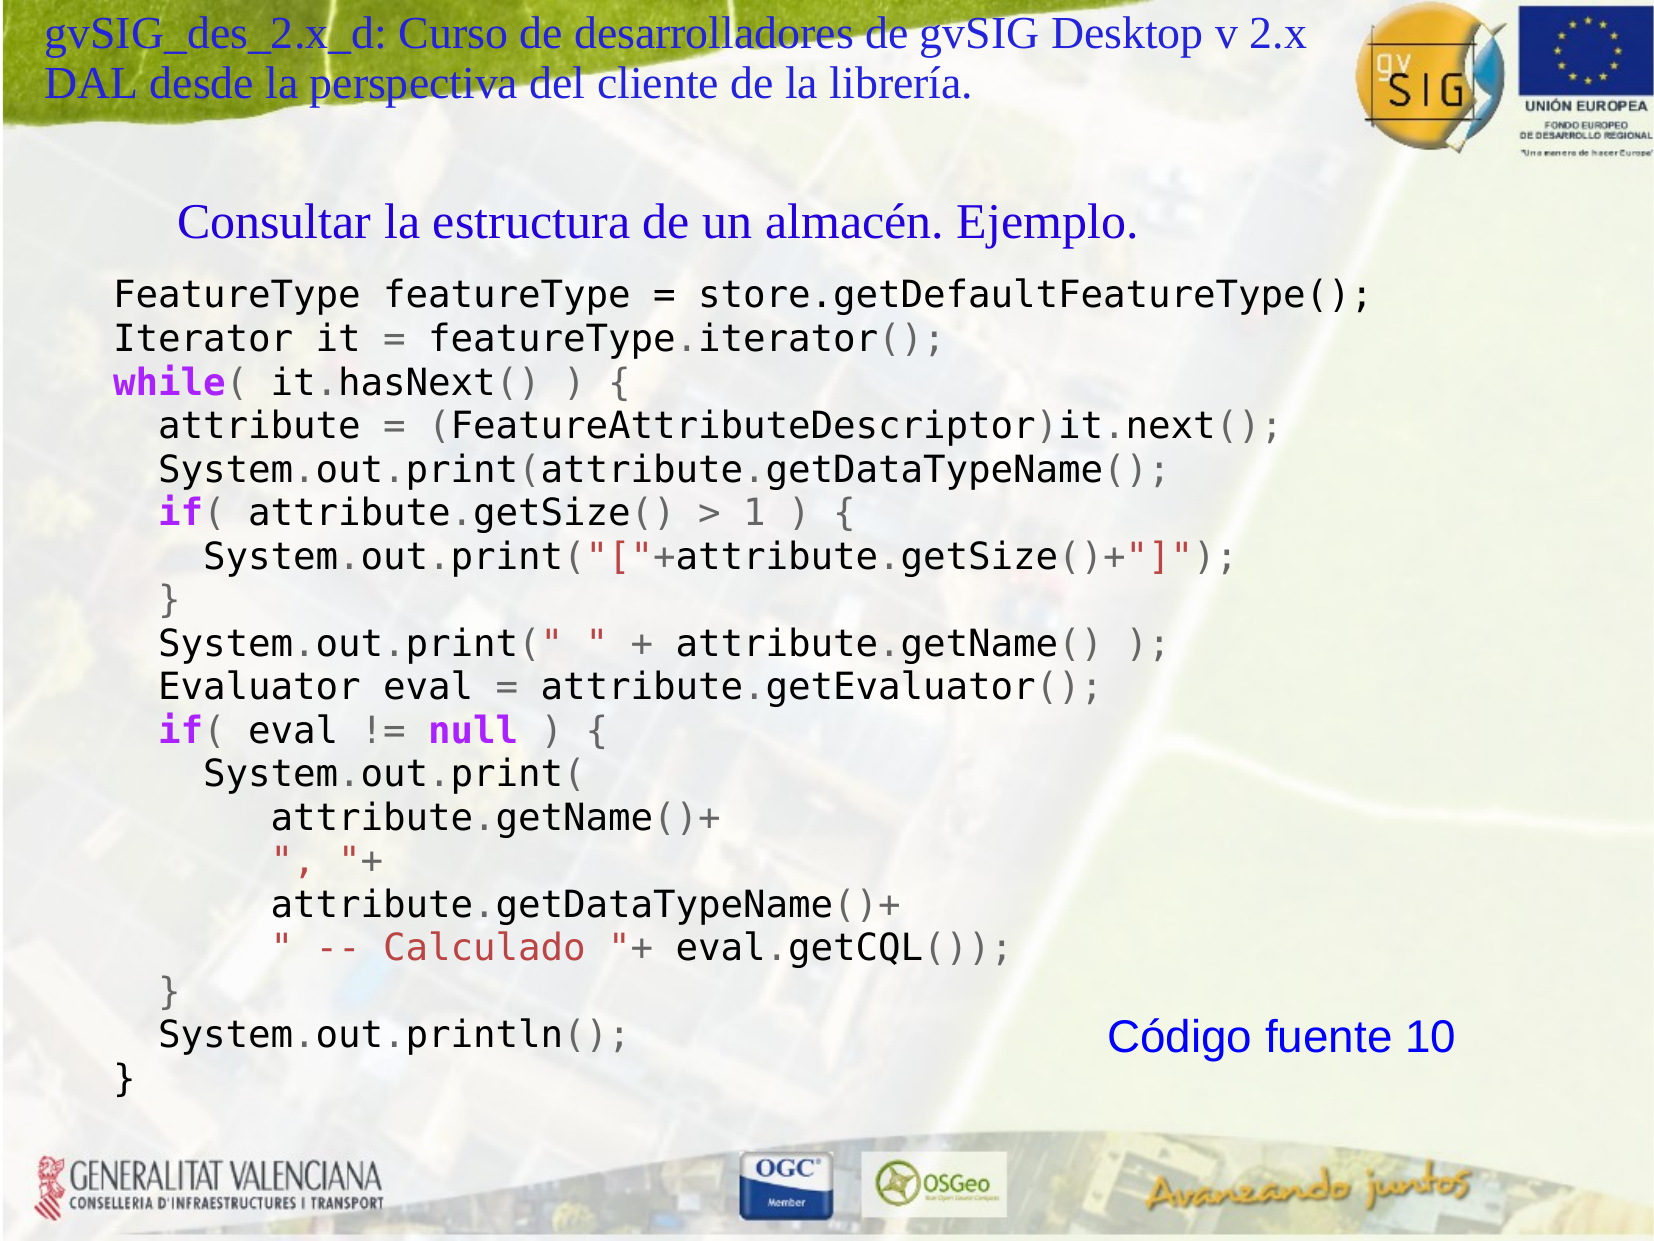

# Consultar la estructura de un almacén. Ejemplo.
FeatureType featureType = store.getDefaultFeatureType();
Iterator it = featureType.iterator();
while( it.hasNext() ) {
 attribute = (FeatureAttributeDescriptor)it.next();
 System.out.print(attribute.getDataTypeName();
 if( attribute.getSize() > 1 ) {
 System.out.print("["+attribute.getSize()+"]");
 }
 System.out.print(" " + attribute.getName() );
 Evaluator eval = attribute.getEvaluator();
 if( eval != null ) {
 System.out.print(
 attribute.getName()+
 ", "+
 attribute.getDataTypeName()+
 " -- Calculado "+ eval.getCQL());
 }
 System.out.println();
}
Código fuente 10